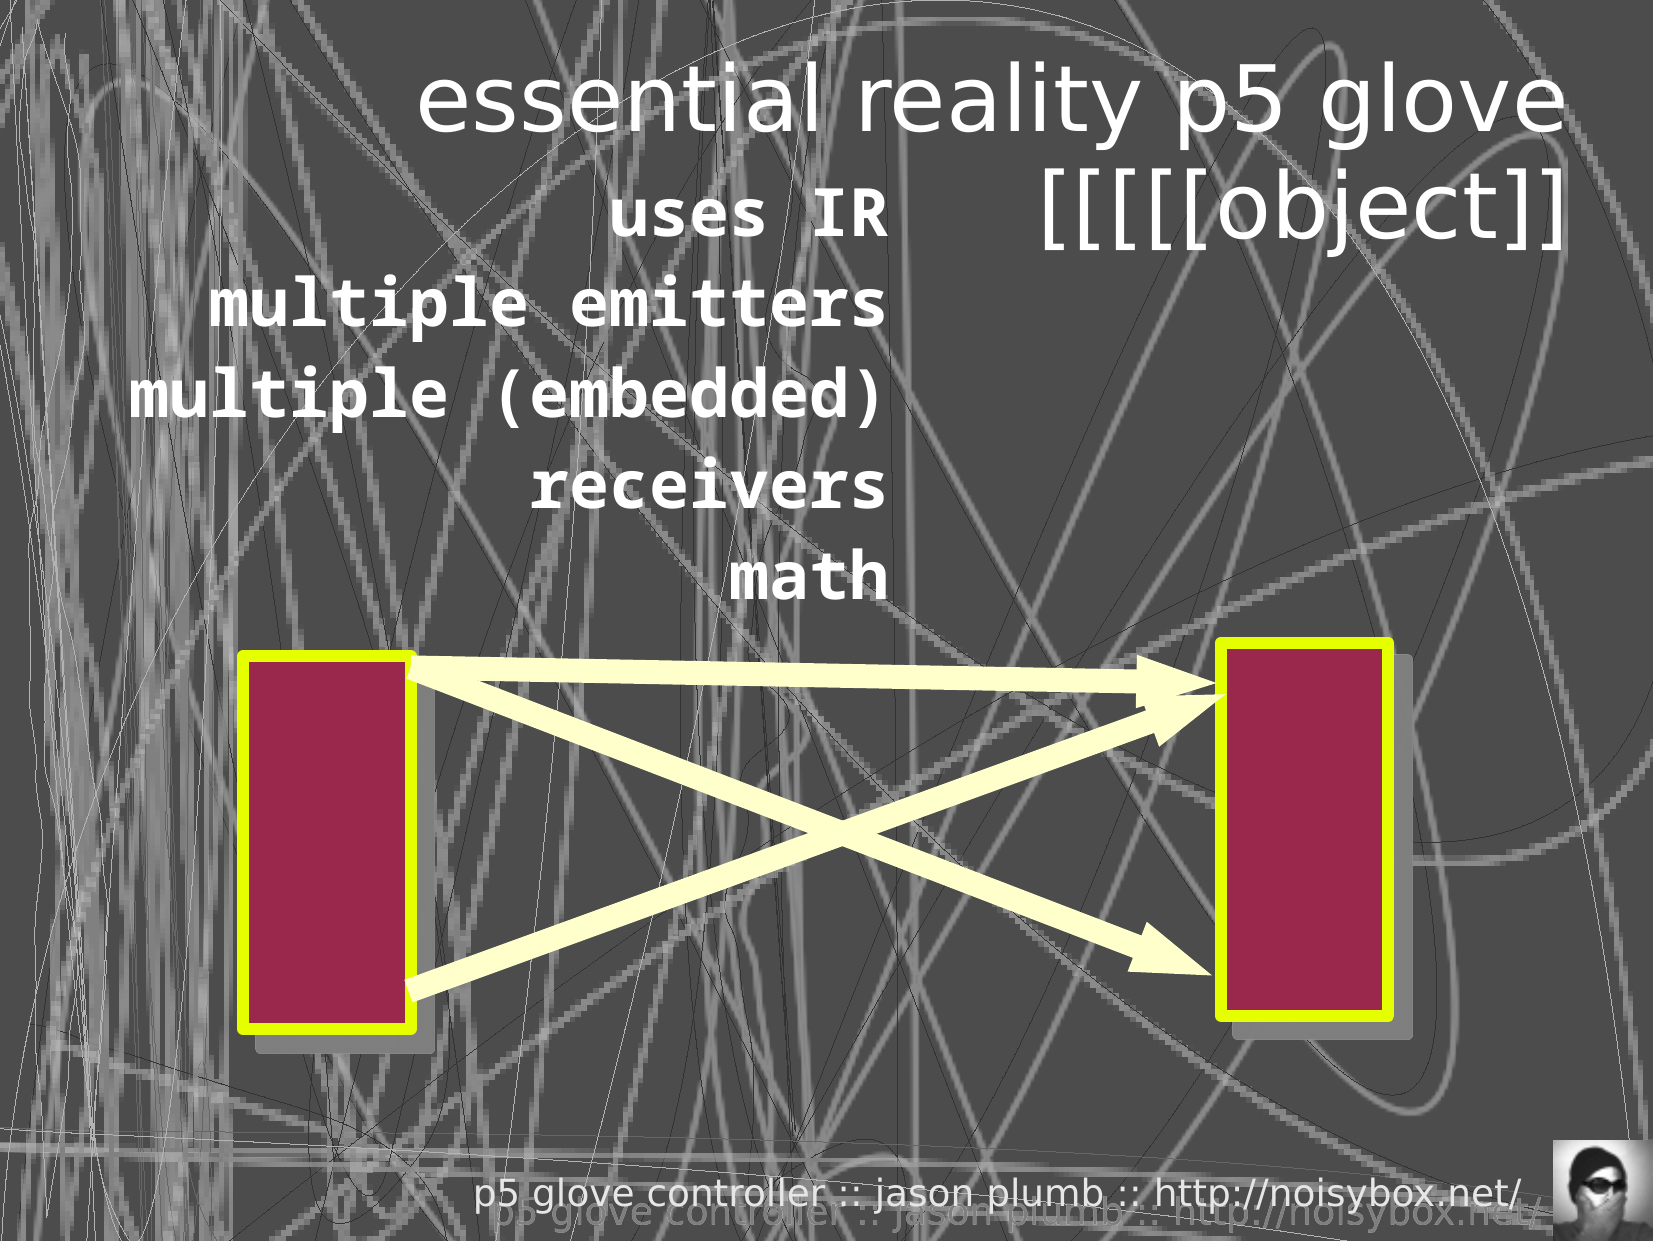

# essential reality p5 glove [[[[[object]]
uses IR
multiple emitters
multiple (embedded) receivers
math
p5 glove controller :: jason plumb :: http://noisybox.net/